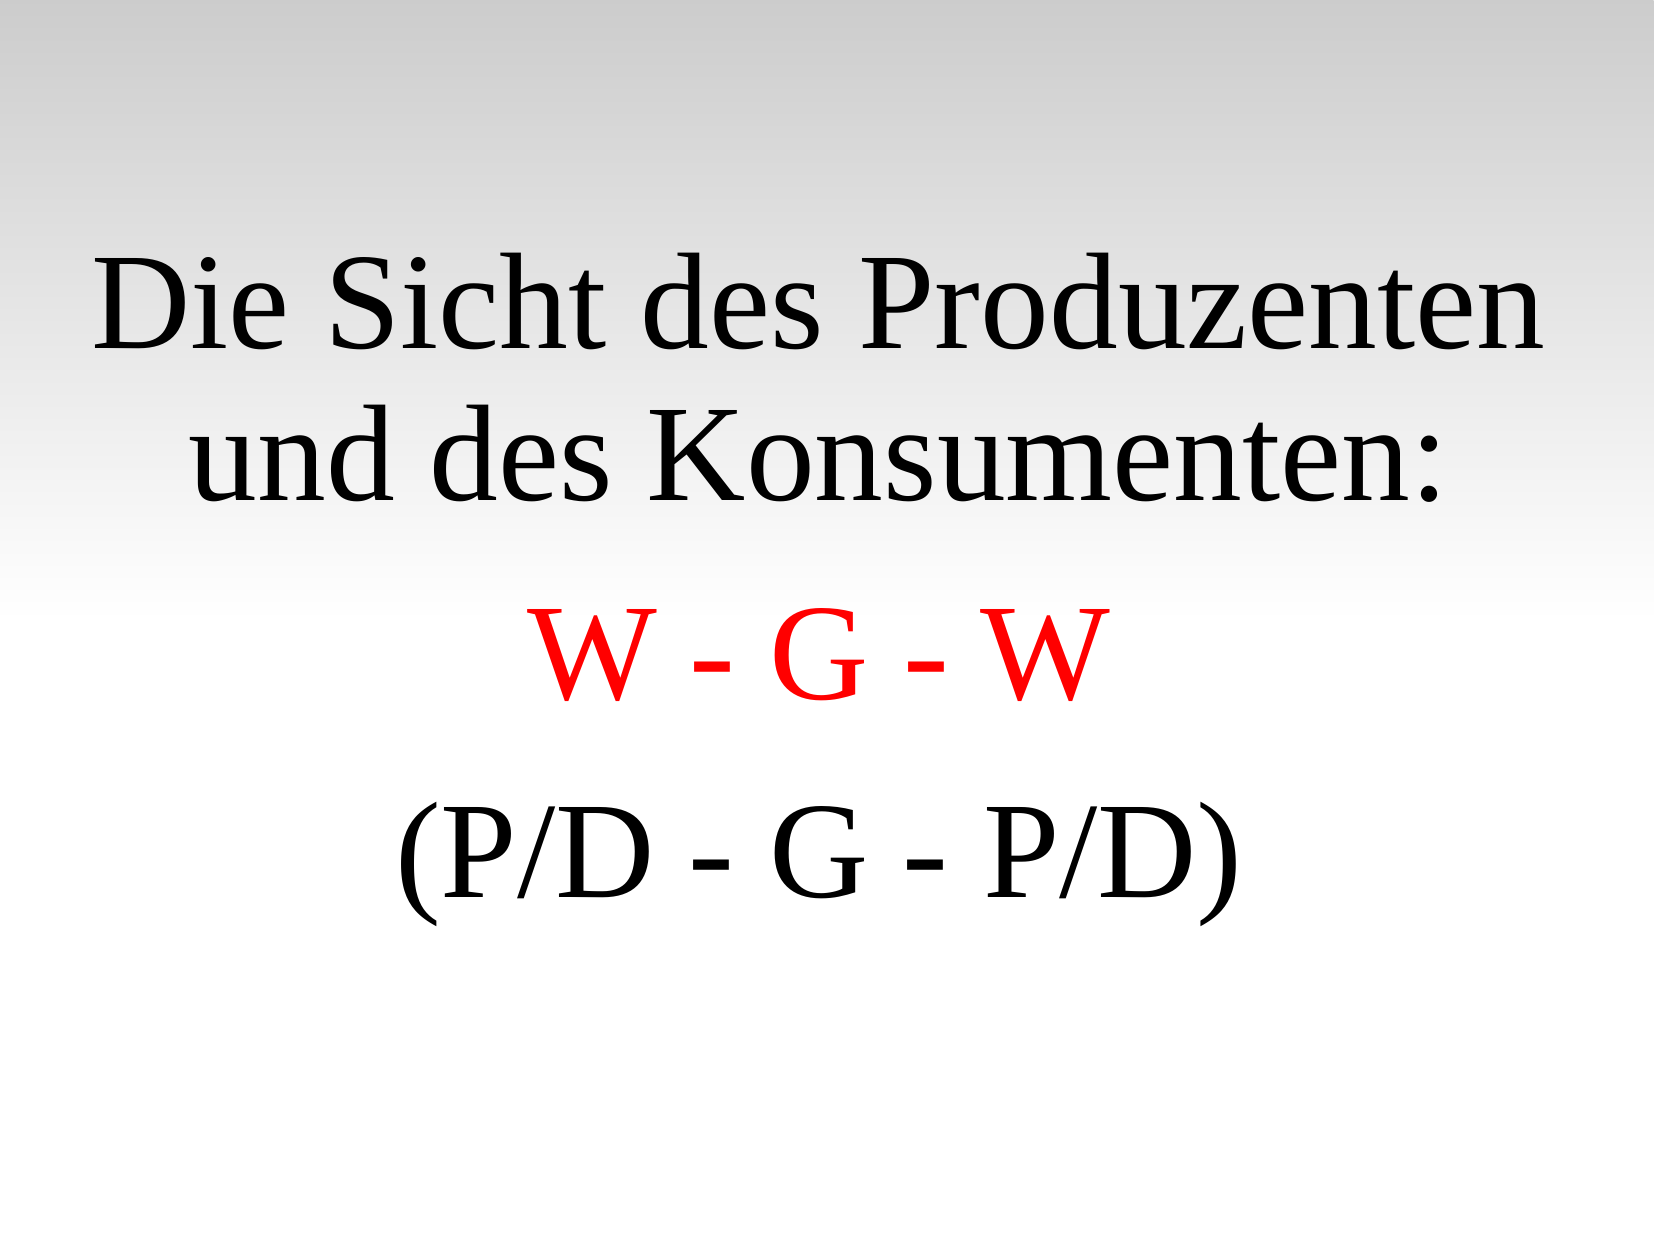

Die Sicht des Produzenten
und des Konsumenten:
W - G - W
(P/D - G - P/D)